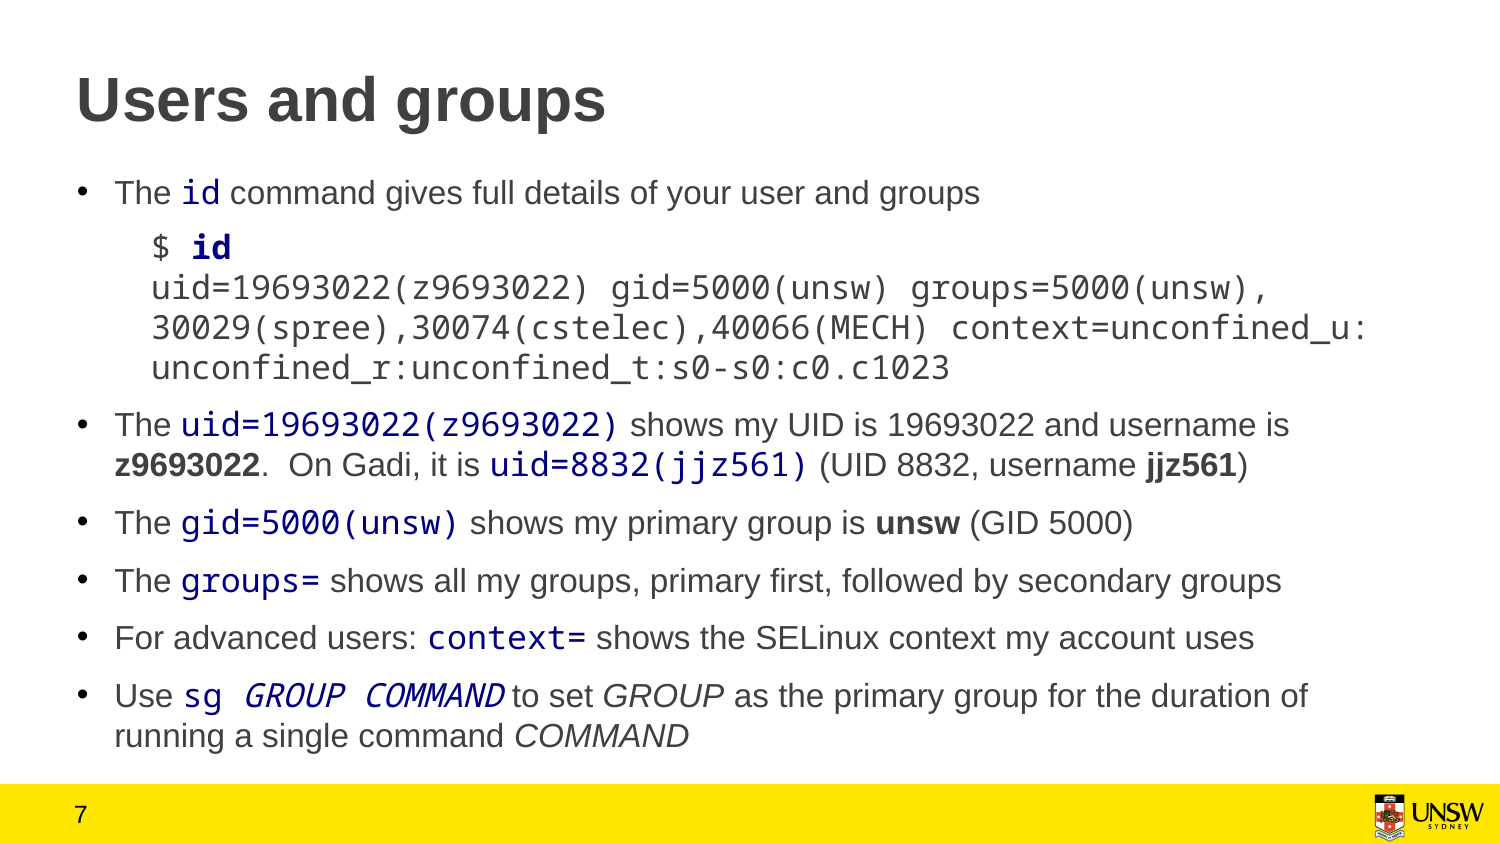

# Users and groups
The id command gives full details of your user and groups
 $ id
 uid=19693022(z9693022) gid=5000(unsw) groups=5000(unsw),
 30029(spree),30074(cstelec),40066(MECH) context=unconfined_u:
 unconfined_r:unconfined_t:s0-s0:c0.c1023
The uid=19693022(z9693022) shows my UID is 19693022 and username is z9693022. On Gadi, it is uid=8832(jjz561) (UID 8832, username jjz561)
The gid=5000(unsw) shows my primary group is unsw (GID 5000)
The groups= shows all my groups, primary first, followed by secondary groups
For advanced users: context= shows the SELinux context my account uses
Use sg GROUP COMMAND to set GROUP as the primary group for the duration of running a single command COMMAND